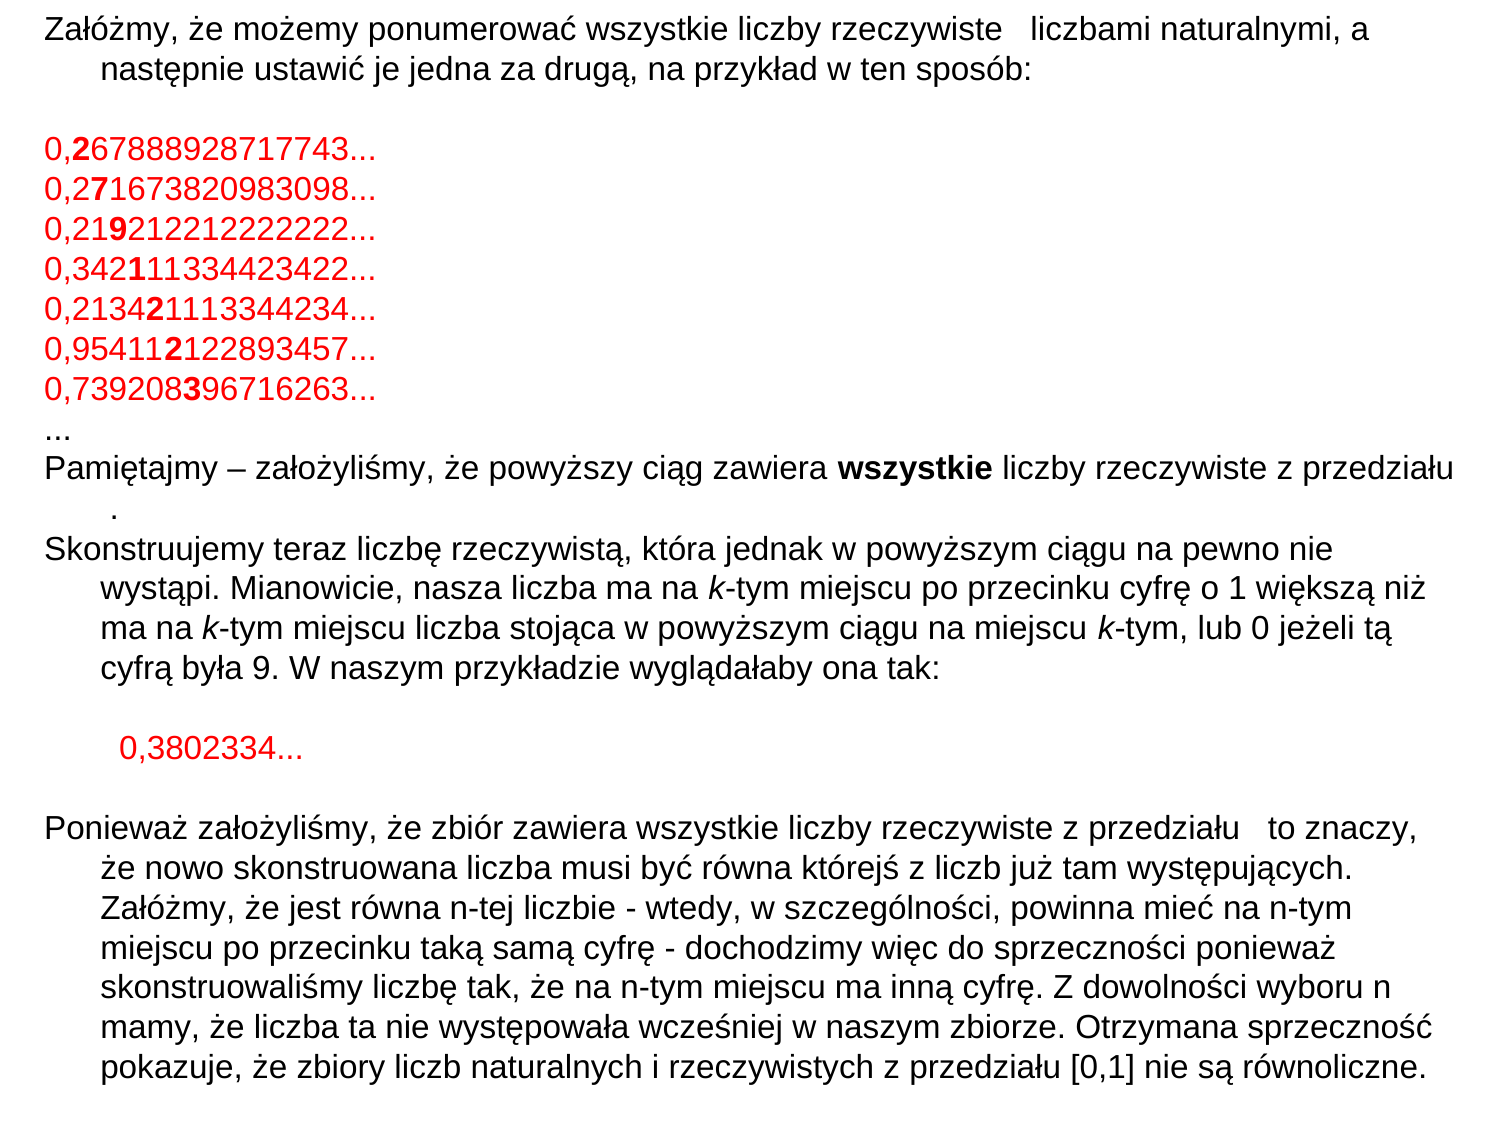

Załóżmy, że możemy ponumerować wszystkie liczby rzeczywiste liczbami naturalnymi, a następnie ustawić je jedna za drugą, na przykład w ten sposób:
0,267888928717743...
0,271673820983098...
0,219212212222222...
0,342111334423422...
0,213421113344234...
0,954112122893457...
0,739208396716263...
...
Pamiętajmy – założyliśmy, że powyższy ciąg zawiera wszystkie liczby rzeczywiste z przedziału .
Skonstruujemy teraz liczbę rzeczywistą, która jednak w powyższym ciągu na pewno nie wystąpi. Mianowicie, nasza liczba ma na k-tym miejscu po przecinku cyfrę o 1 większą niż ma na k-tym miejscu liczba stojąca w powyższym ciągu na miejscu k-tym, lub 0 jeżeli tą cyfrą była 9. W naszym przykładzie wyglądałaby ona tak:
0,3802334...
Ponieważ założyliśmy, że zbiór zawiera wszystkie liczby rzeczywiste z przedziału to znaczy, że nowo skonstruowana liczba musi być równa którejś z liczb już tam występujących. Załóżmy, że jest równa n-tej liczbie - wtedy, w szczególności, powinna mieć na n-tym miejscu po przecinku taką samą cyfrę - dochodzimy więc do sprzeczności ponieważ skonstruowaliśmy liczbę tak, że na n-tym miejscu ma inną cyfrę. Z dowolności wyboru n mamy, że liczba ta nie występowała wcześniej w naszym zbiorze. Otrzymana sprzeczność pokazuje, że zbiory liczb naturalnych i rzeczywistych z przedziału [0,1] nie są równoliczne.